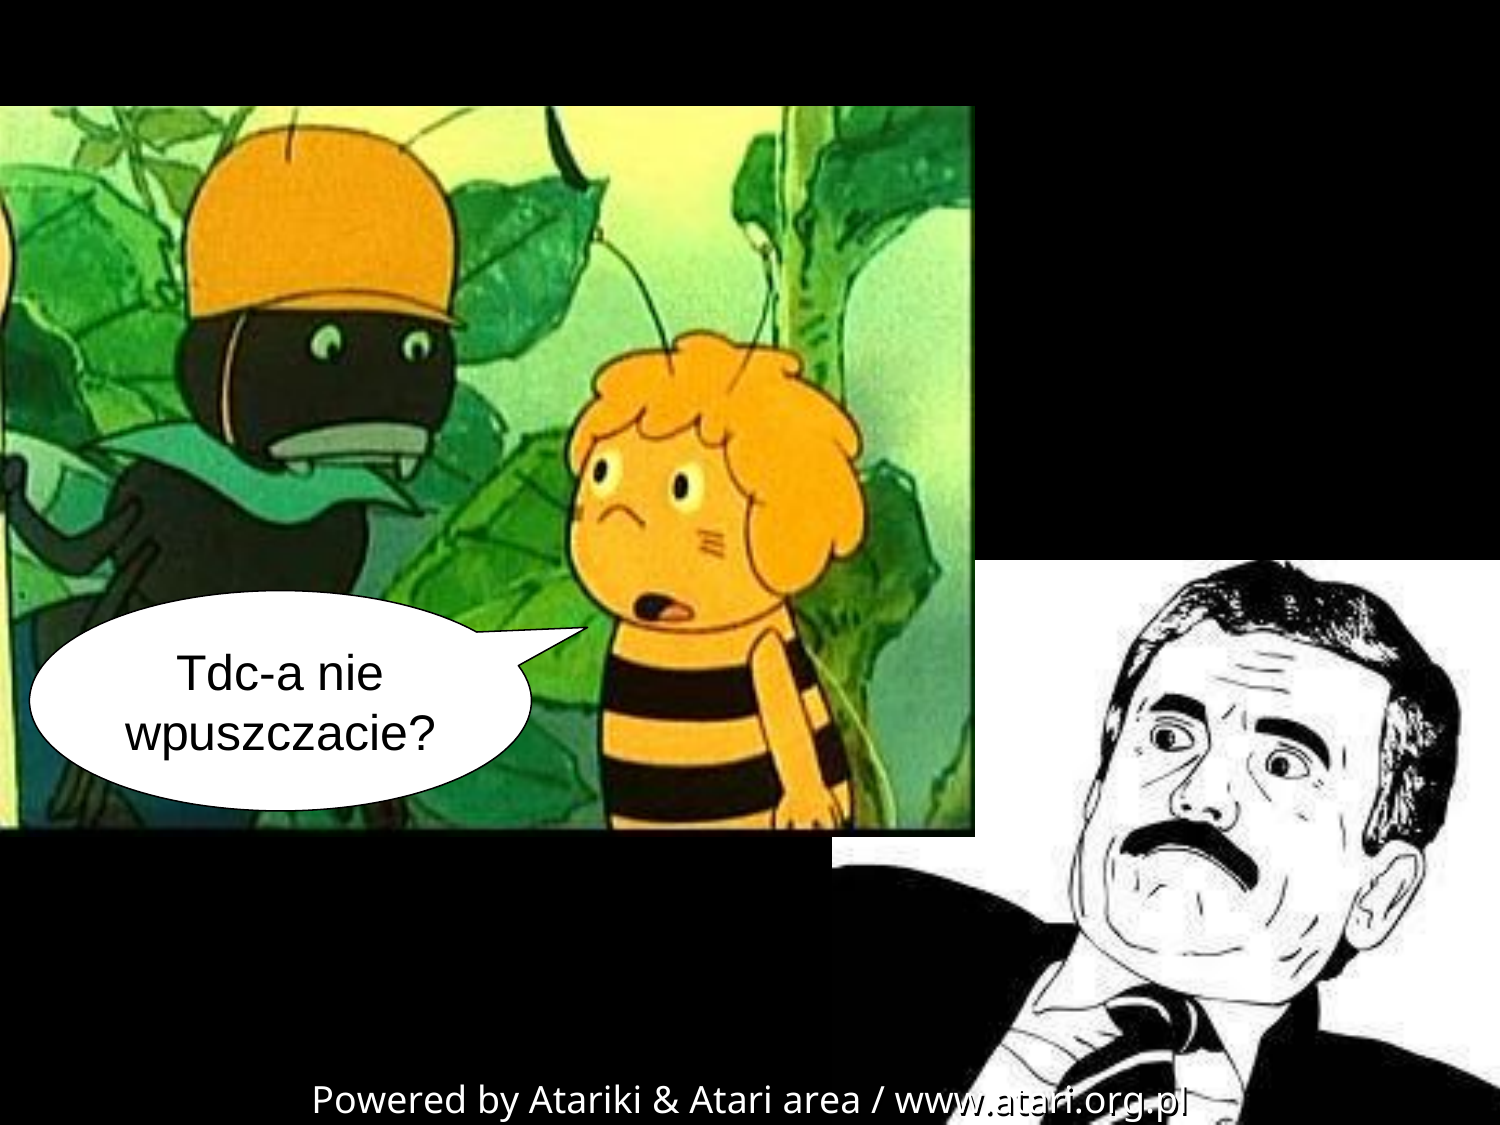

Tdc-a nie wpuszczacie?
14
Powered by Atariki & Atari area / www.atari.org.pl